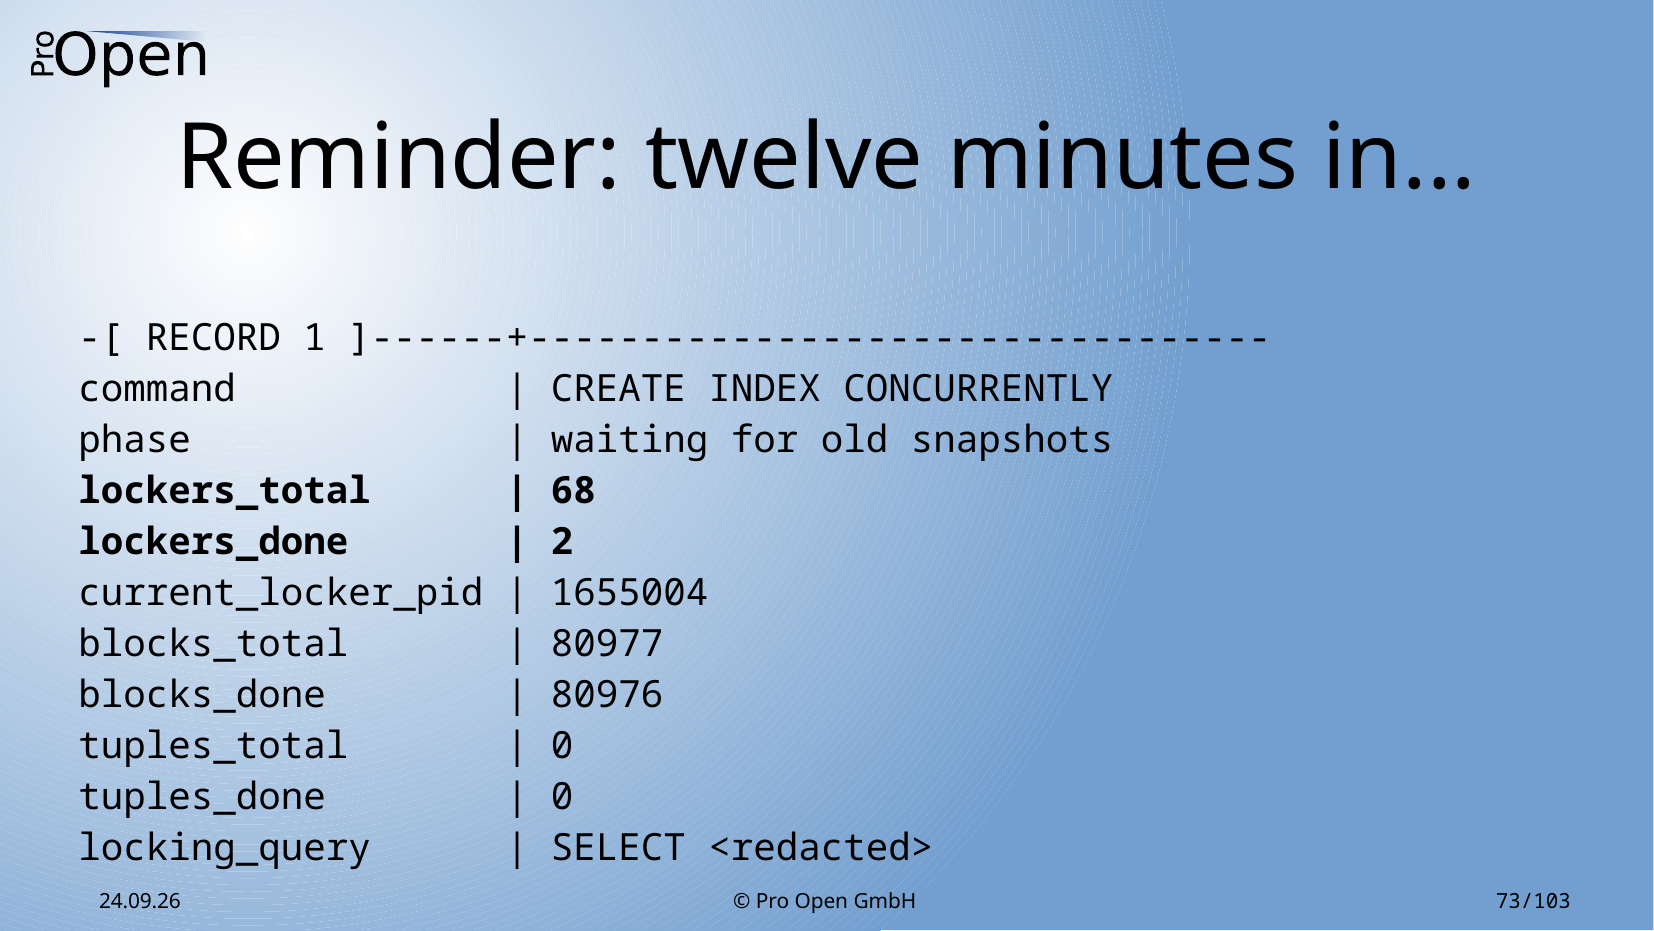

# Reminder: twelve minutes in...
-[ RECORD 1 ]------+---------------------------------
command | CREATE INDEX CONCURRENTLY
phase | waiting for old snapshots
lockers_total | 68
lockers_done | 2
current_locker_pid | 1655004
blocks_total | 80977
blocks_done | 80976
tuples_total | 0
tuples_done | 0
locking_query | SELECT <redacted>
© Pro Open GmbH
73